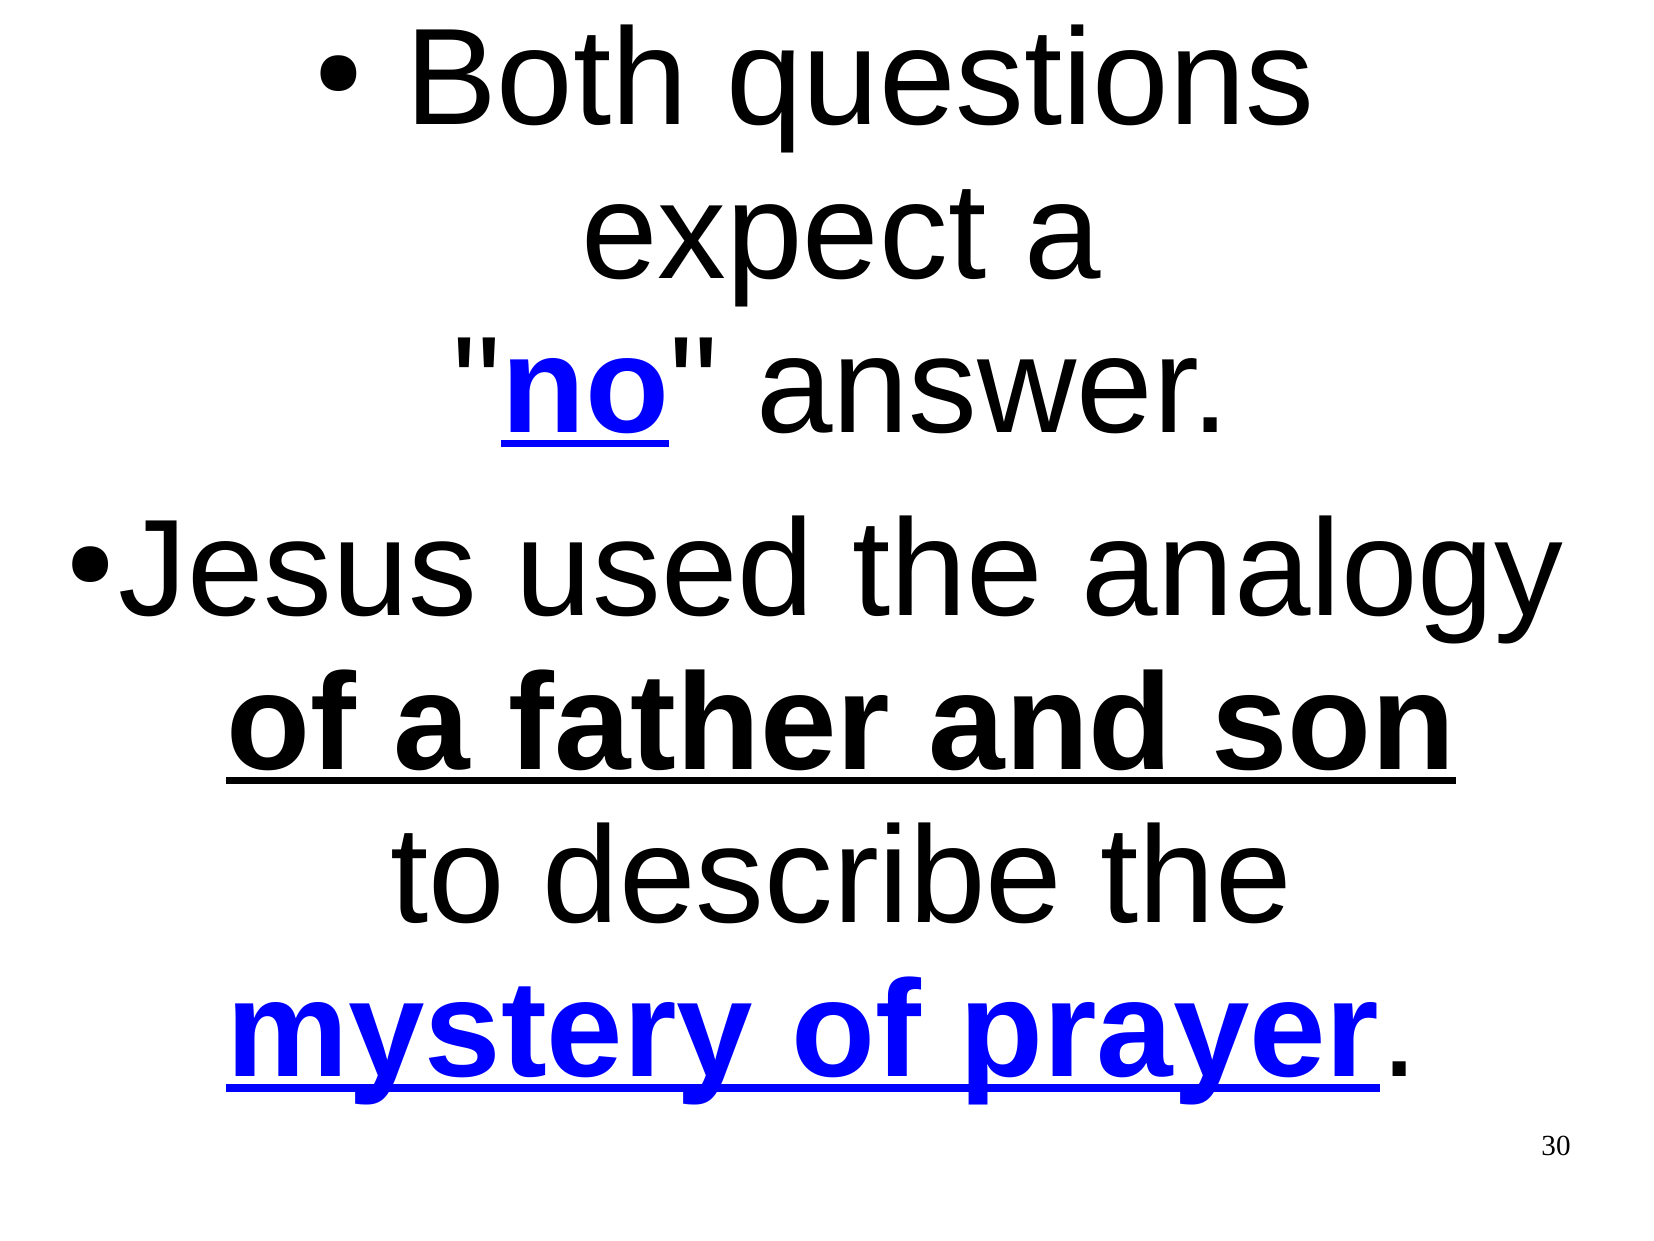

# Both questions expect a "no" answer.
Jesus used the analogy
of a father and son
to describe the
mystery of prayer.
30